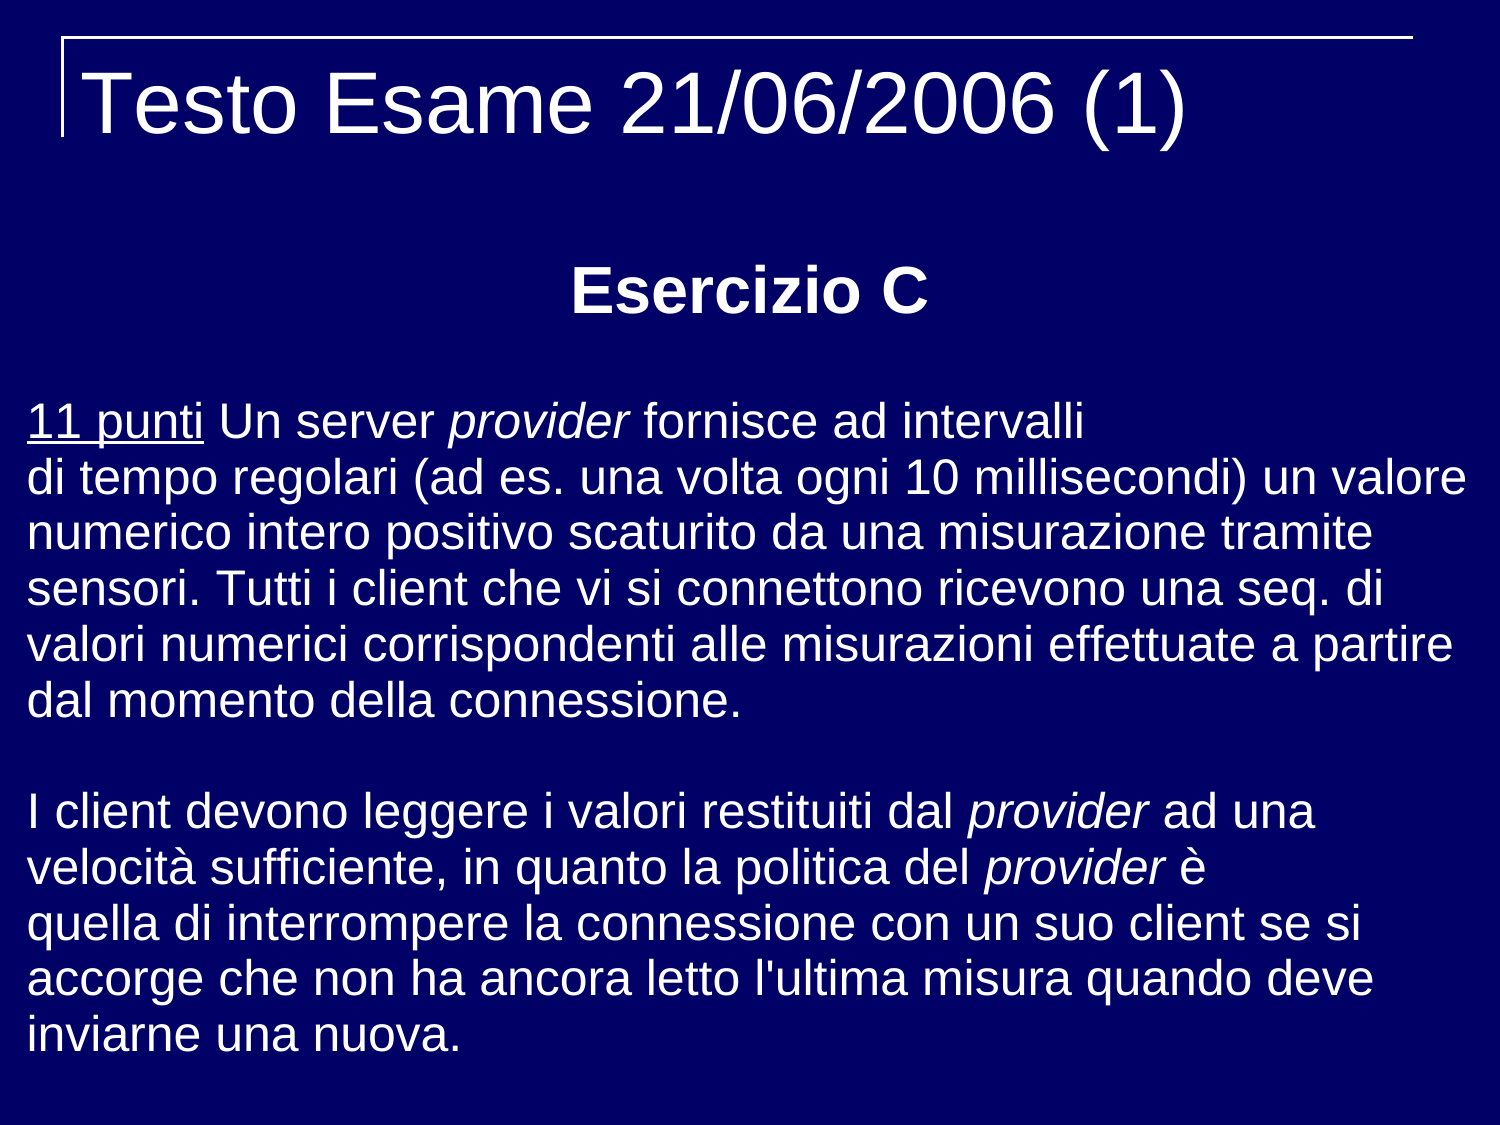

# Testo Esame 21/06/2006 (1)
Esercizio C
11 punti Un server provider fornisce ad intervalli
di tempo regolari (ad es. una volta ogni 10 millisecondi) un valore
numerico intero positivo scaturito da una misurazione tramite
sensori. Tutti i client che vi si connettono ricevono una seq. di
valori numerici corrispondenti alle misurazioni effettuate a partire
dal momento della connessione.
I client devono leggere i valori restituiti dal provider ad una
velocità sufficiente, in quanto la politica del provider è
quella di interrompere la connessione con un suo client se si accorge che non ha ancora letto l'ultima misura quando deve inviarne una nuova.